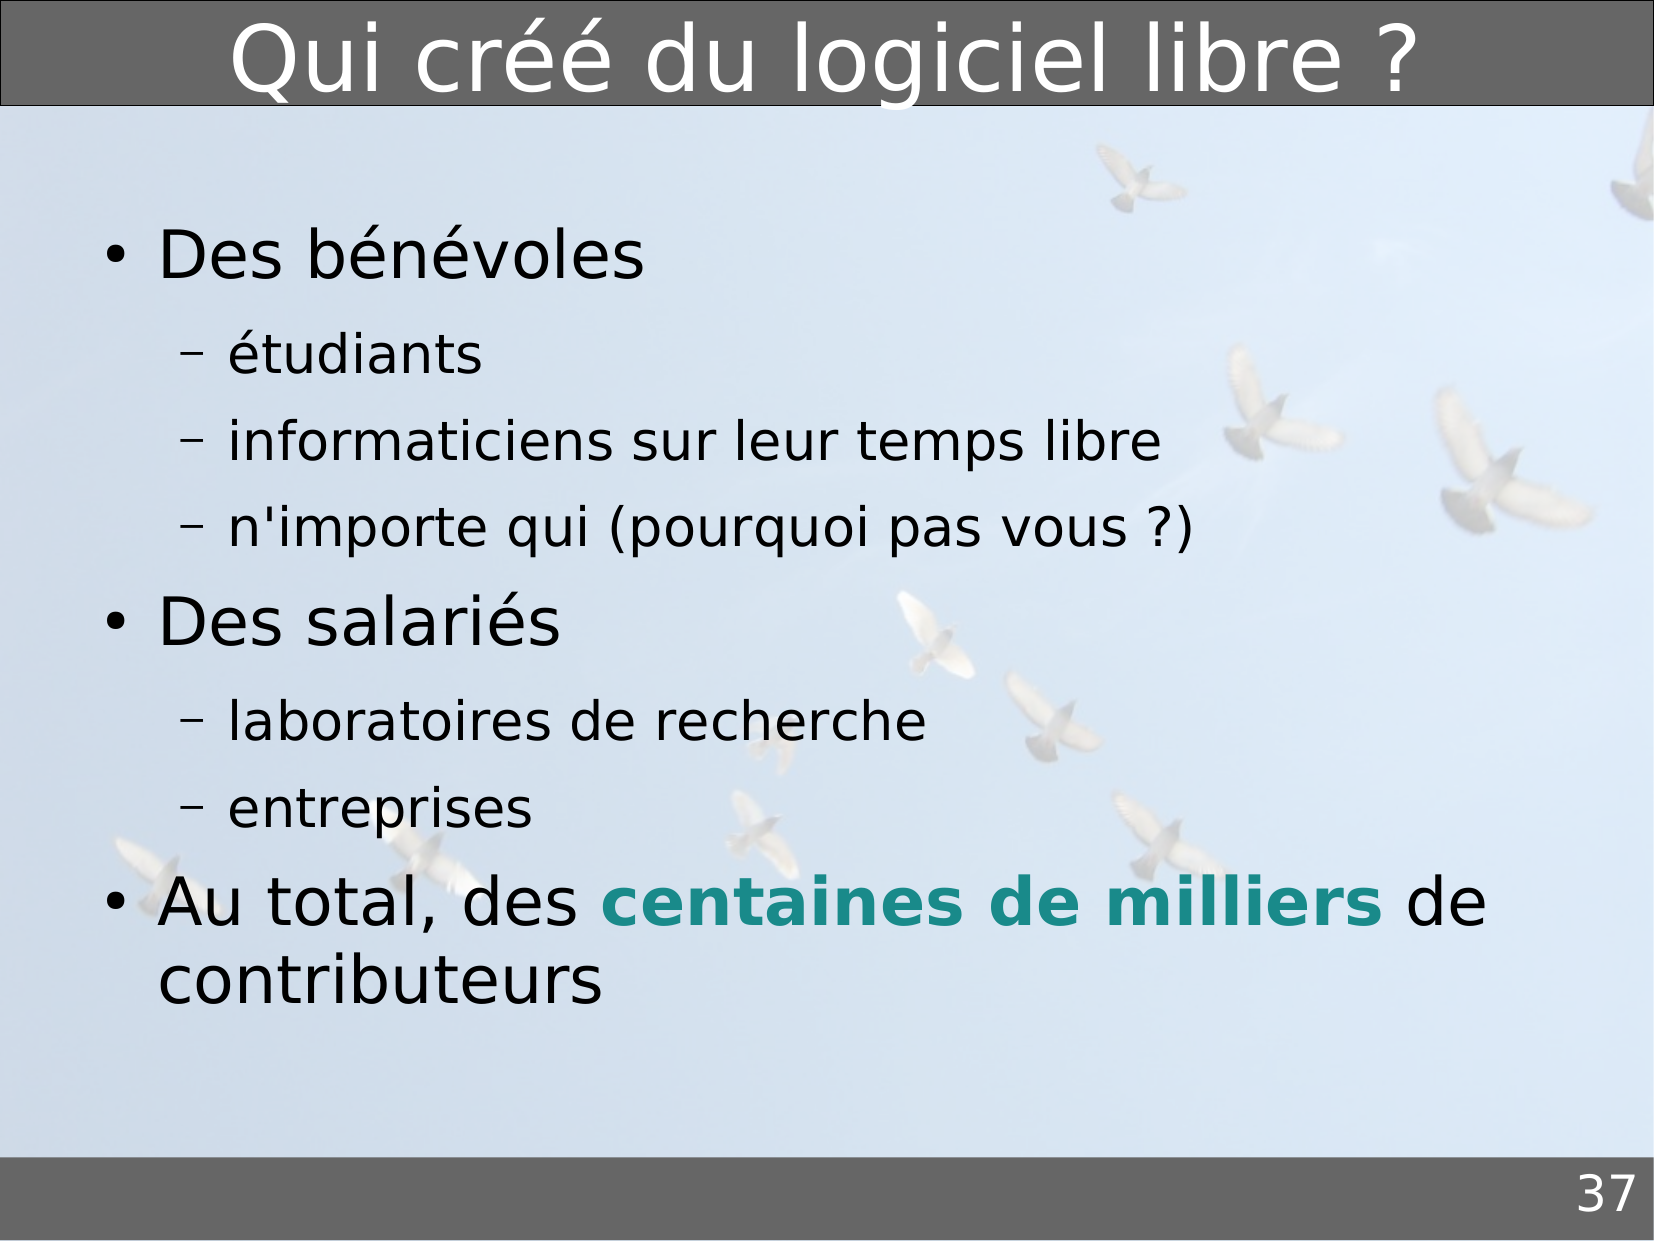

# Qui créé du logiciel libre ?
Des bénévoles
étudiants
informaticiens sur leur temps libre
n'importe qui (pourquoi pas vous ?)
Des salariés
laboratoires de recherche
entreprises
Au total, des centaines de milliers de contributeurs